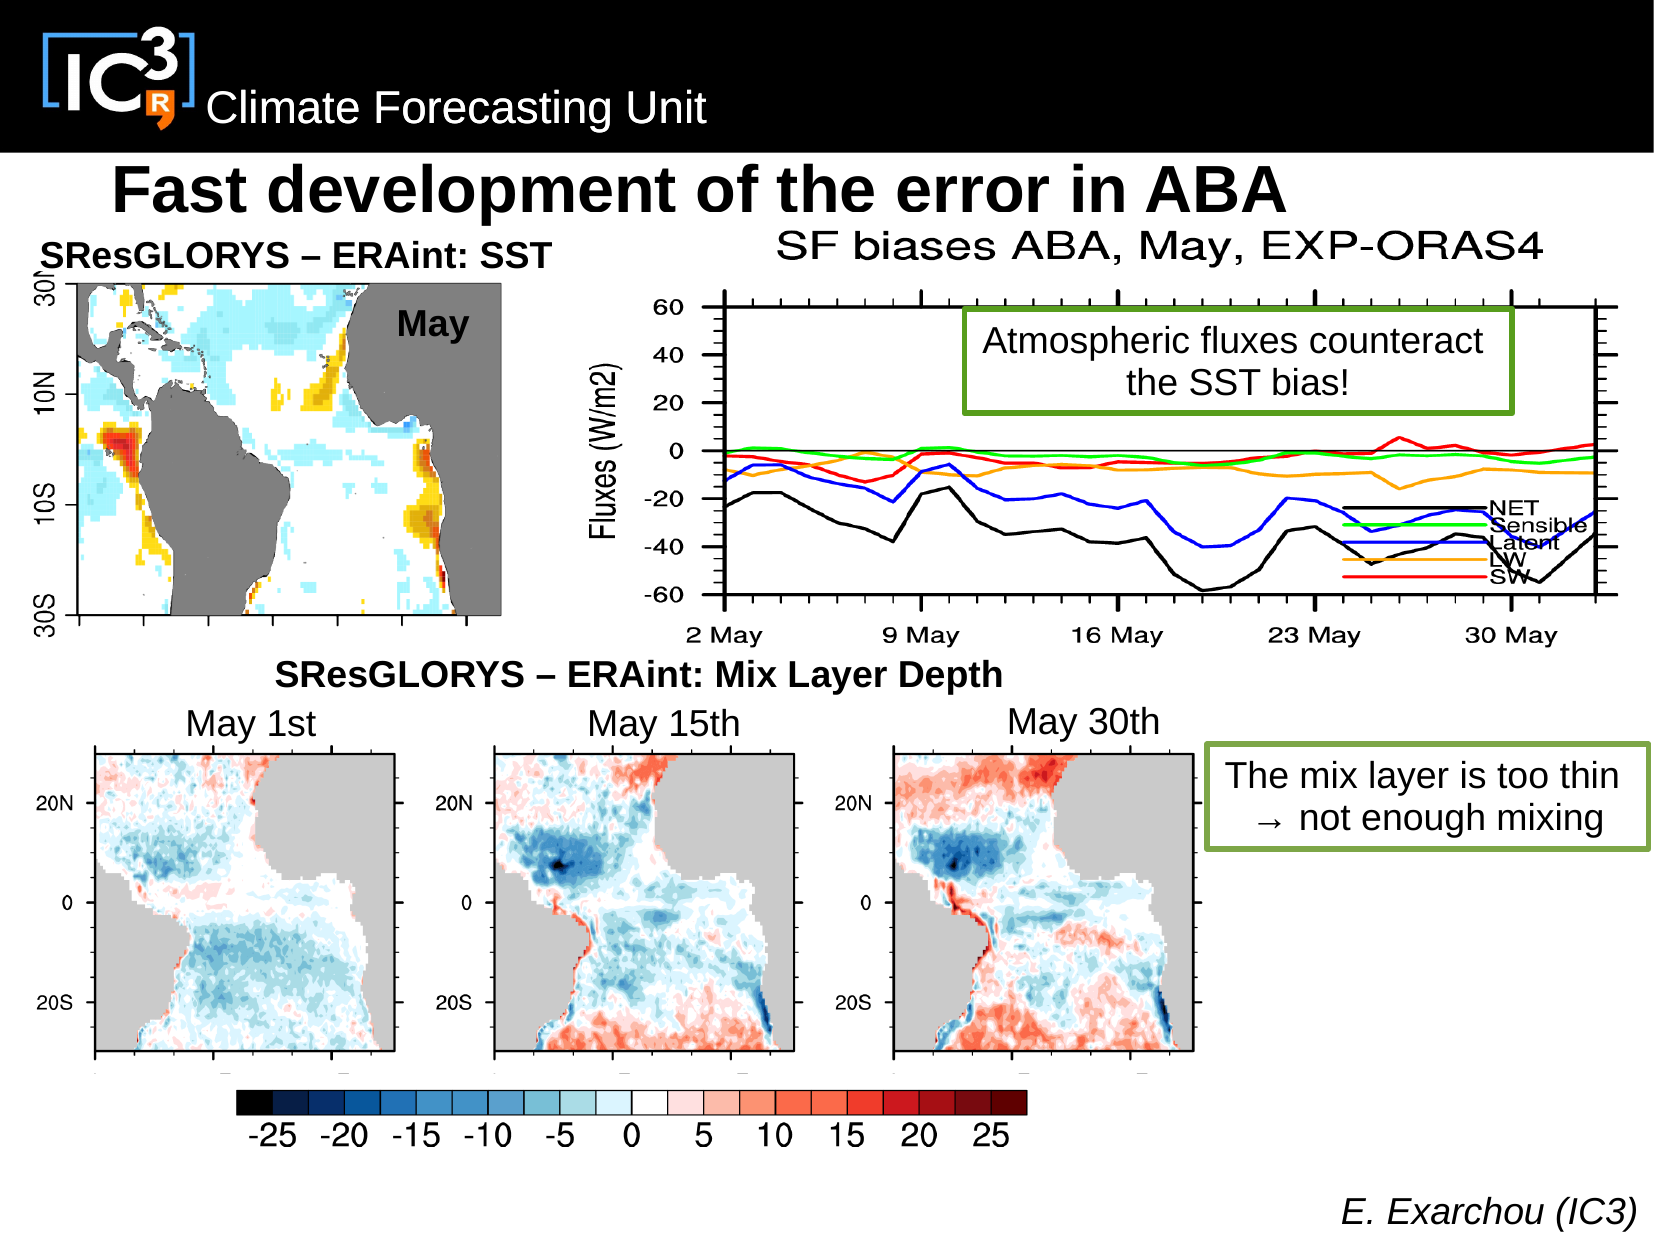

Climate Forecasting Unit
Fast development of the error in ABA
SResGLORYS – ERAint: SST
May
Atmospheric fluxes counteract
the SST bias!
SResGLORYS – ERAint: Mix Layer Depth
May 30th
May 1st
May 15th
The mix layer is too thin
→ not enough mixing
Atmospheric fluxes from the second day counteract the SST bias, the NOT contribute to the error
E. Exarchou (IC3)